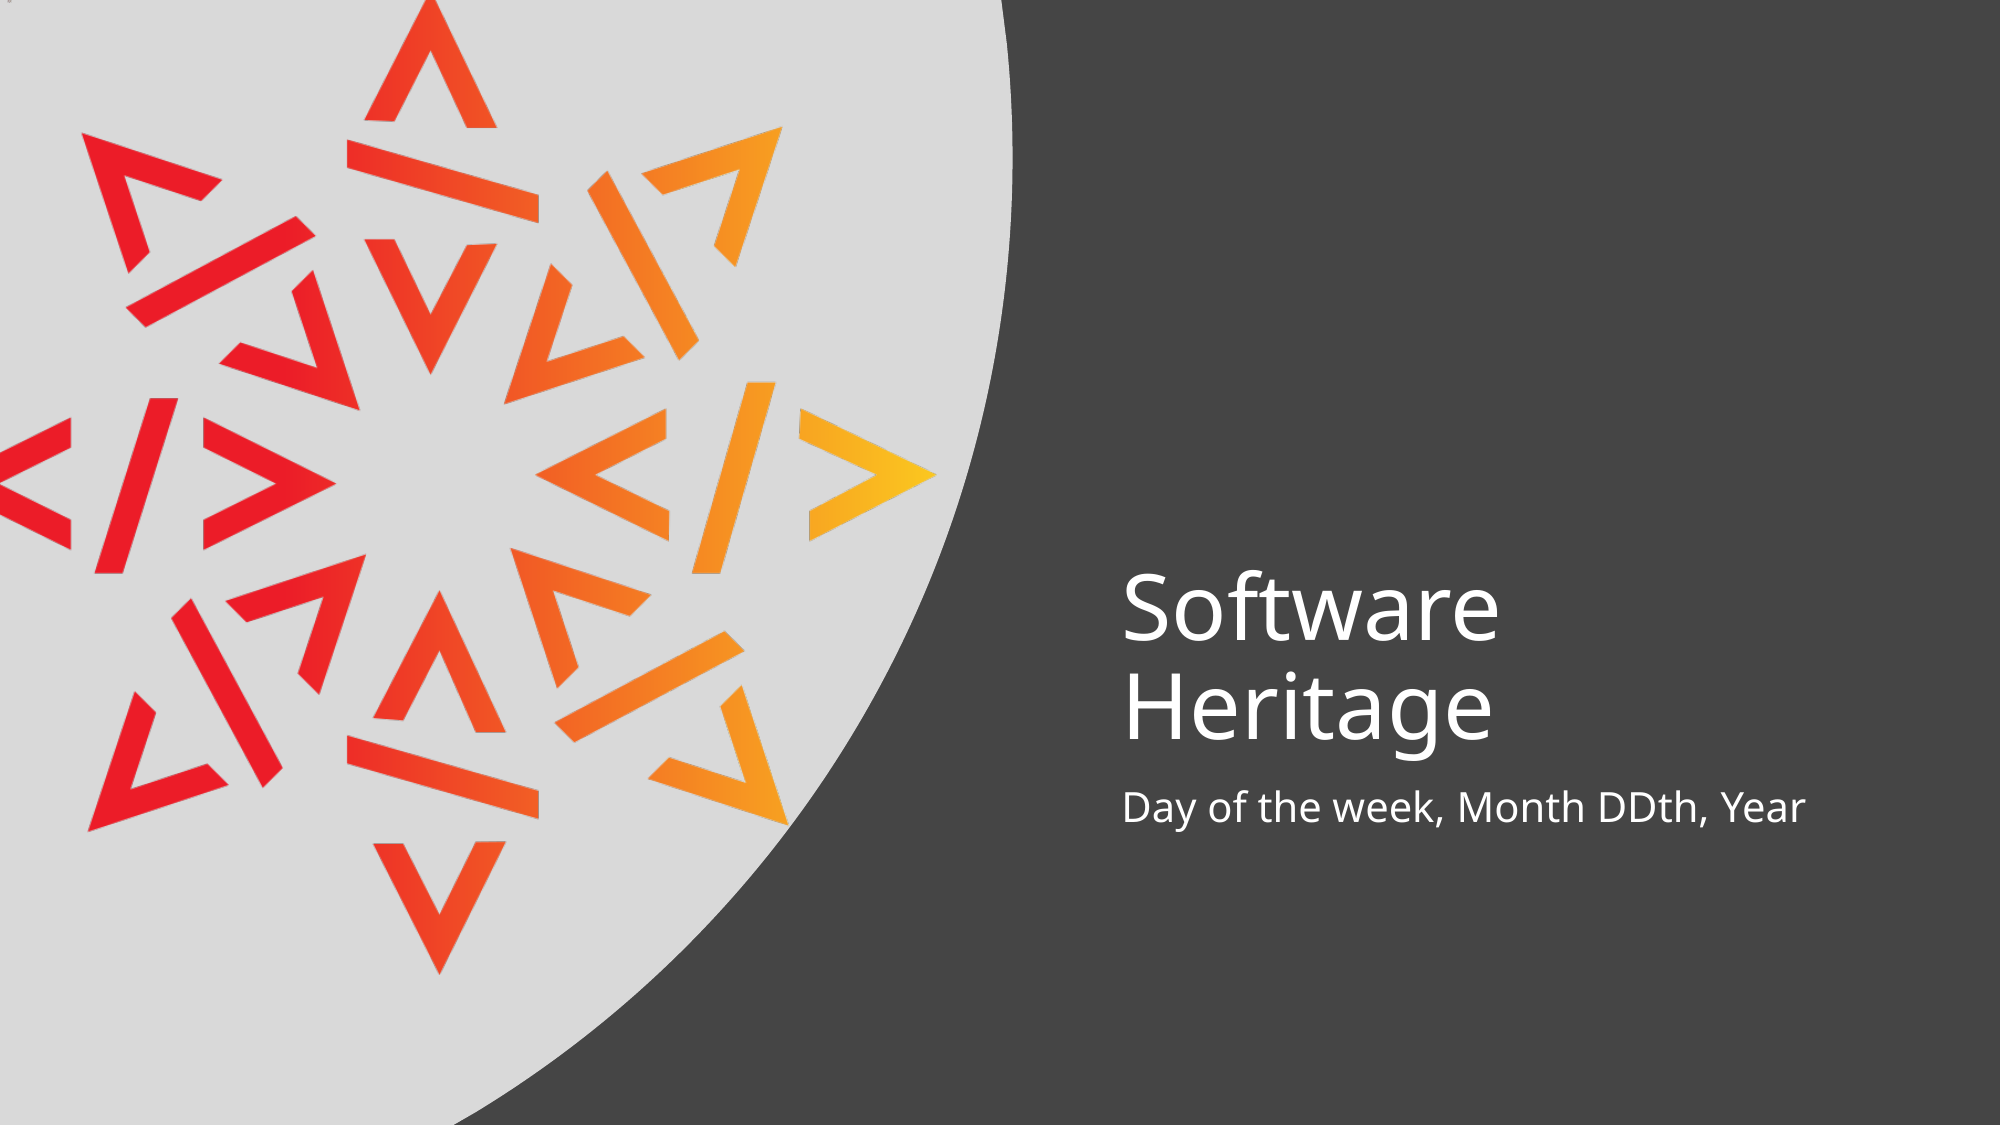

# Software Heritage
Day of the week, Month DDth, Year